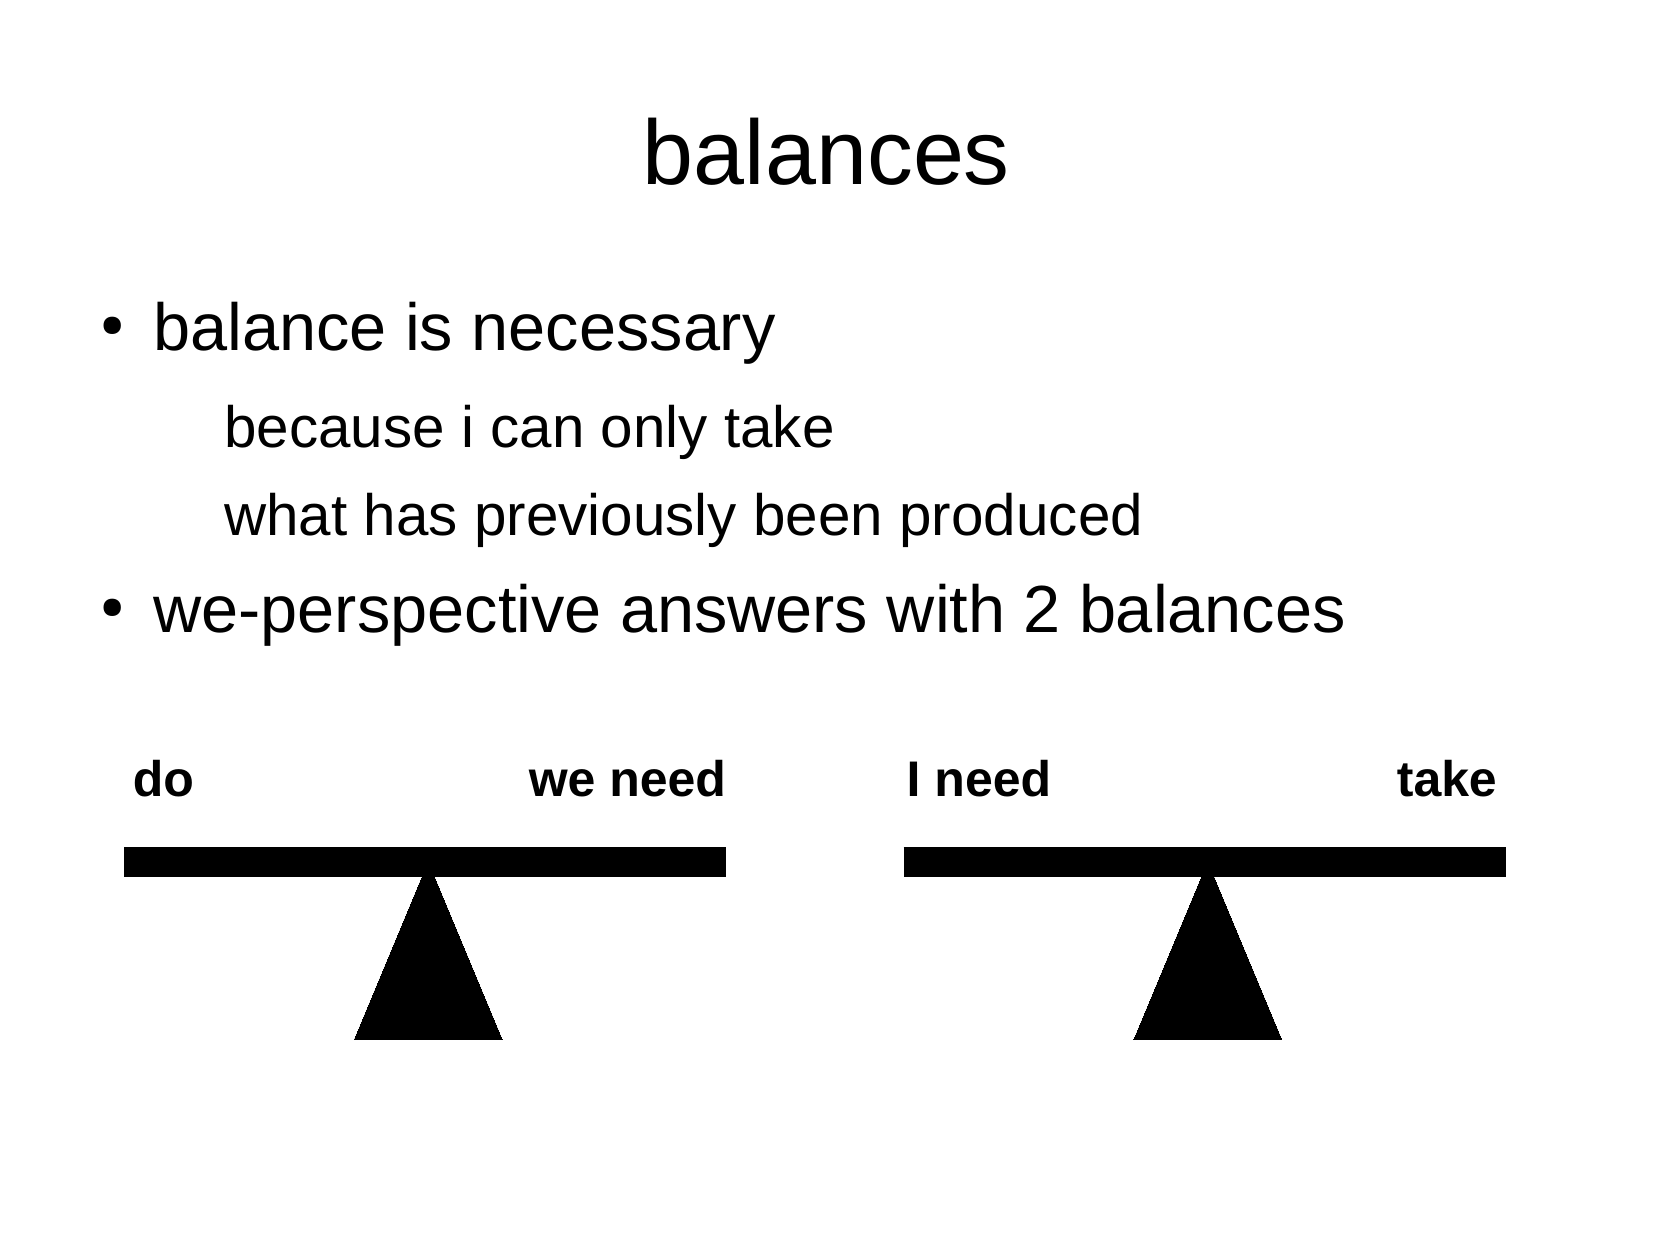

# balances
balance is necessary
because i can only take
what has previously been produced
we-perspective answers with 2 balances
do
we need
I need
take